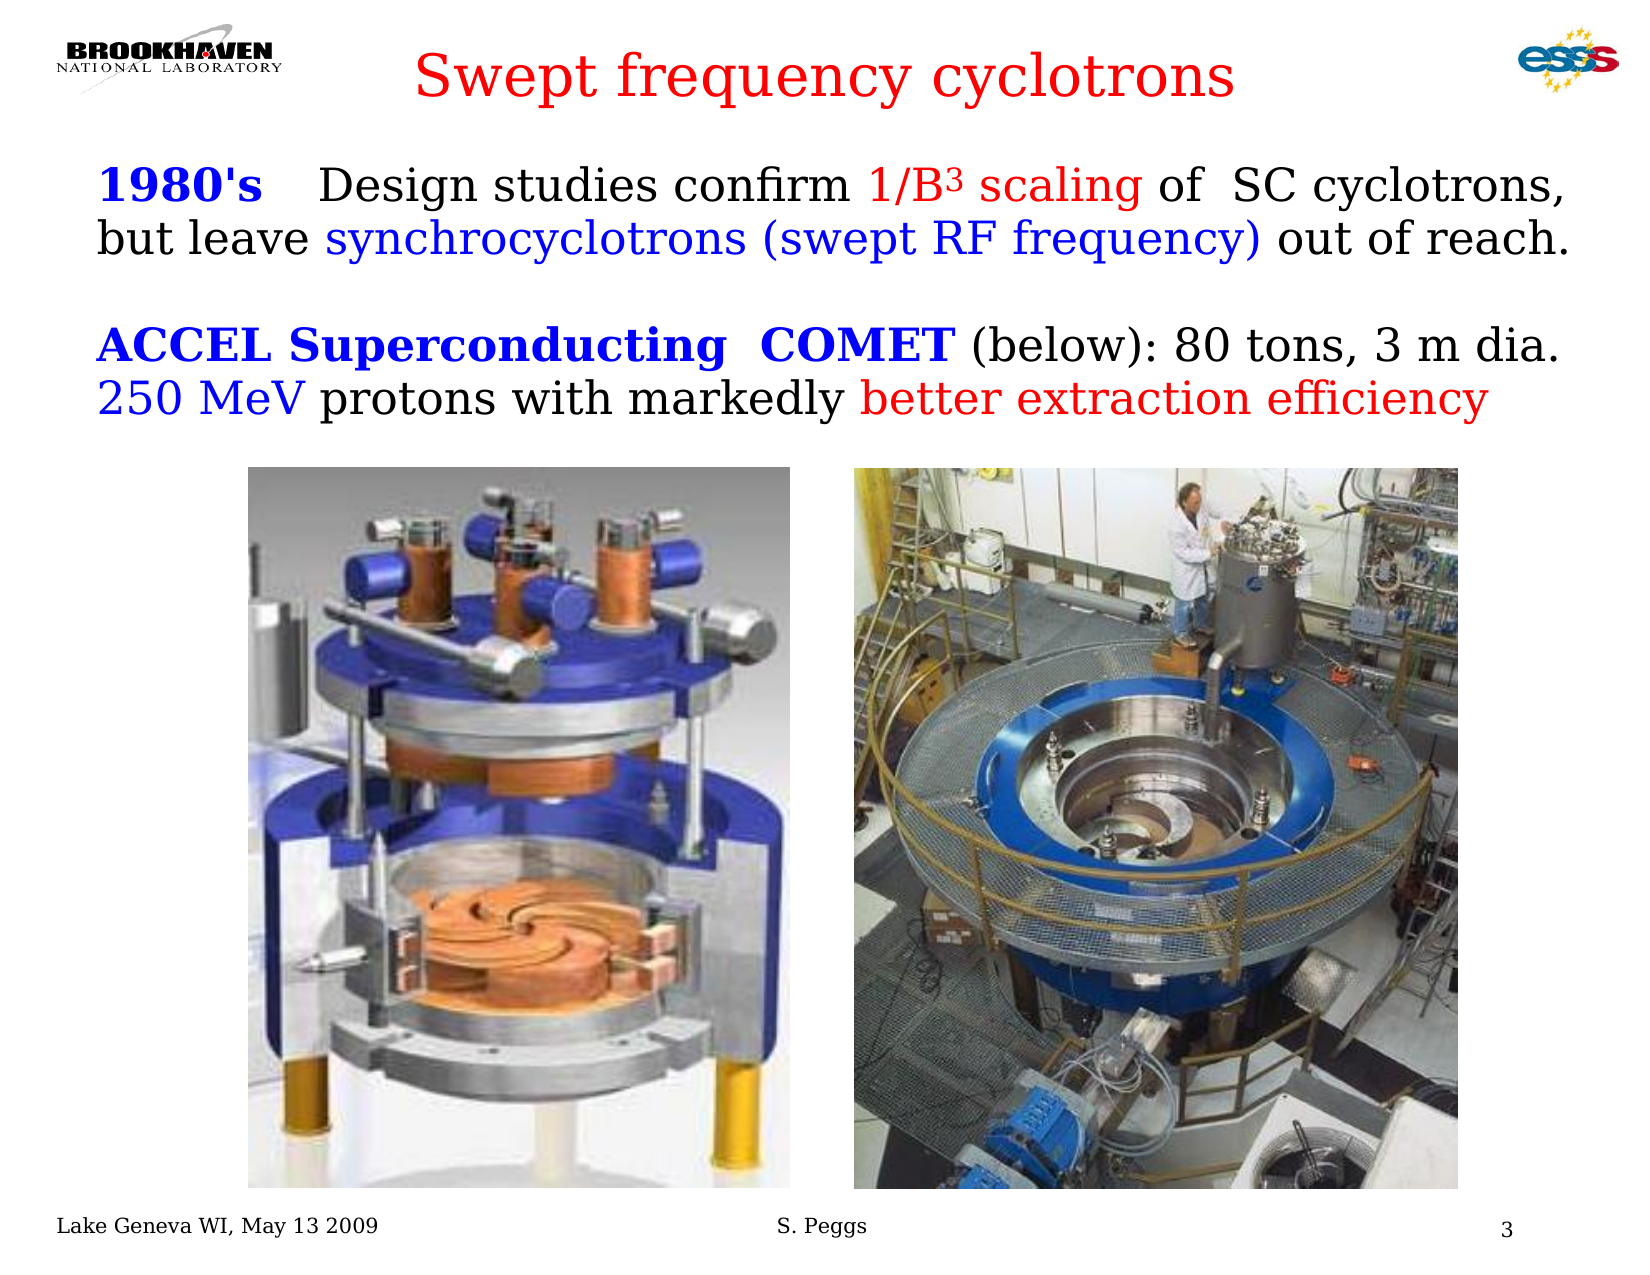

Swept frequency cyclotrons
1980's	Design studies confirm 1/B3 scaling of SC cyclotrons, but leave synchrocyclotrons (swept RF frequency) out of reach.
ACCEL Superconducting	COMET (below): 80 tons, 3 m dia.
250 MeV protons with markedly better extraction efficiency